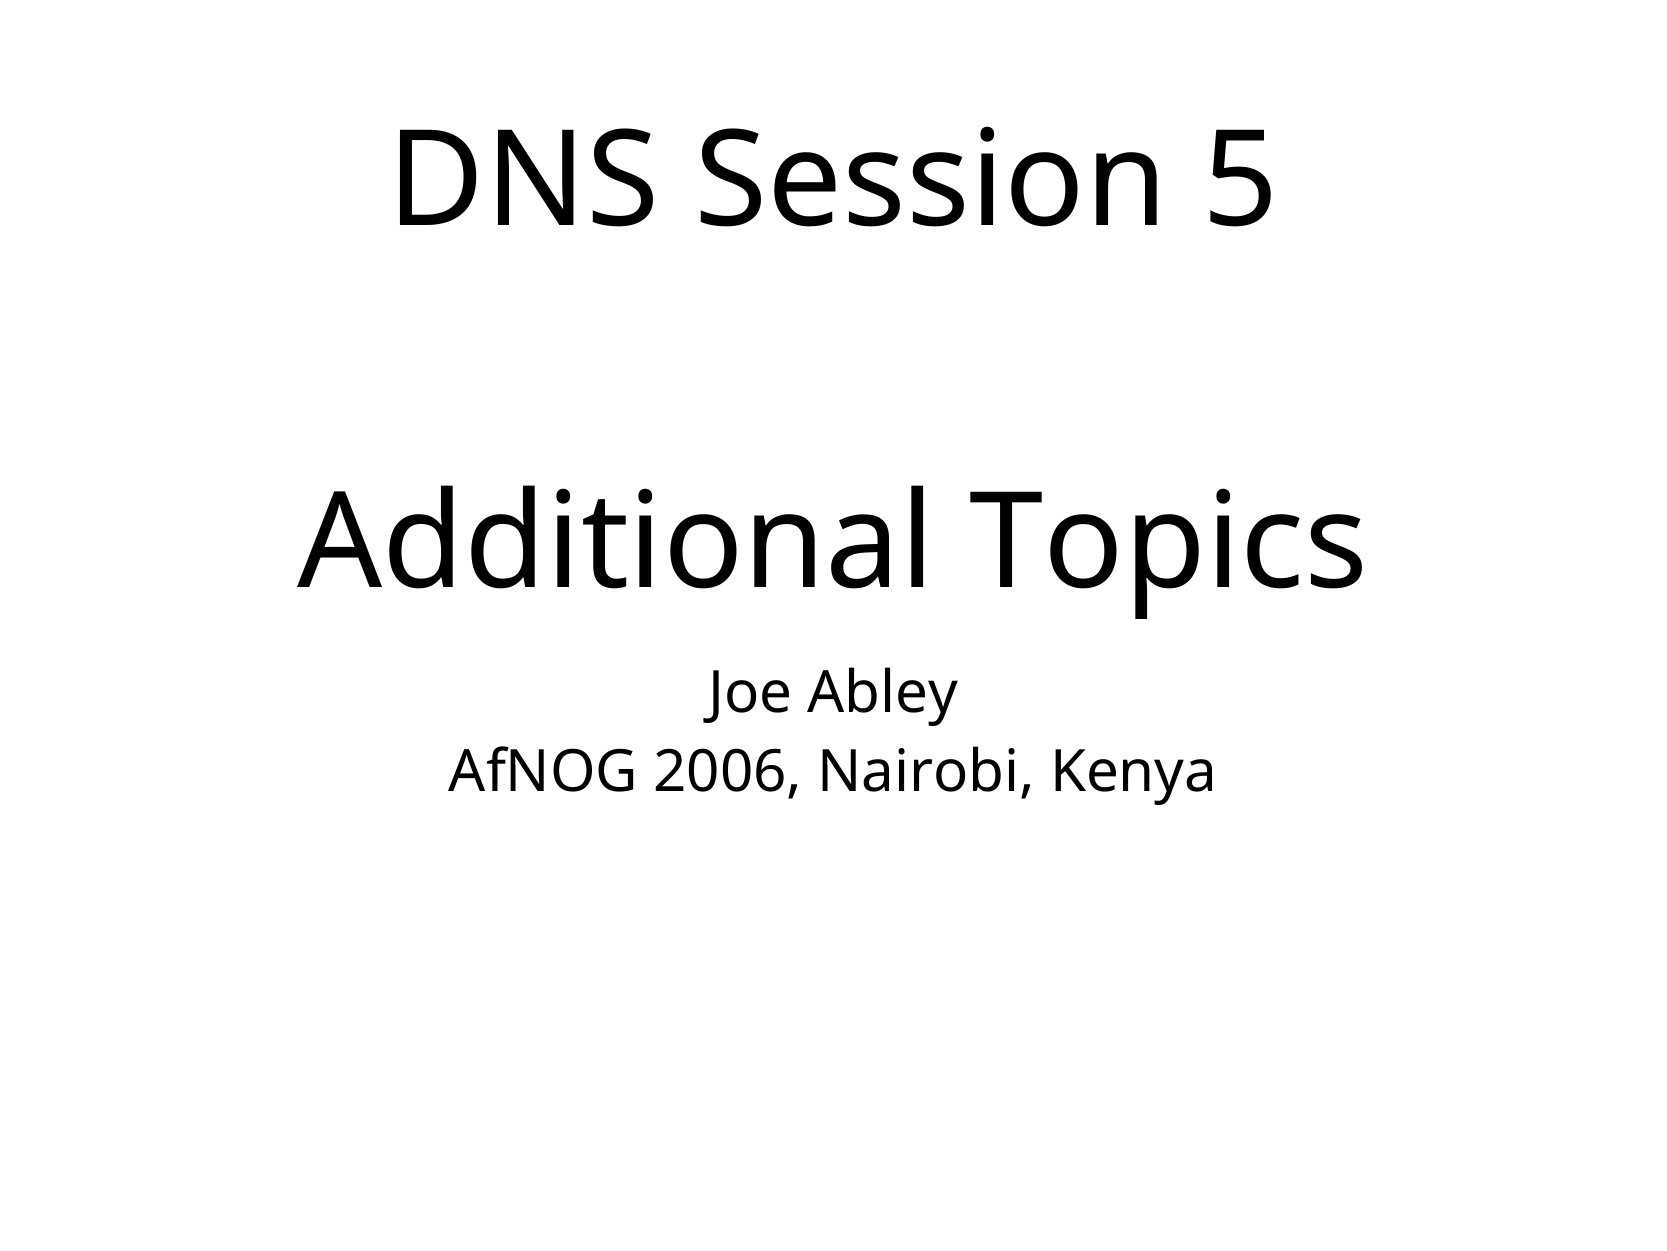

# DNS Session 5
Additional Topics
Joe Abley
AfNOG 2006, Nairobi, Kenya